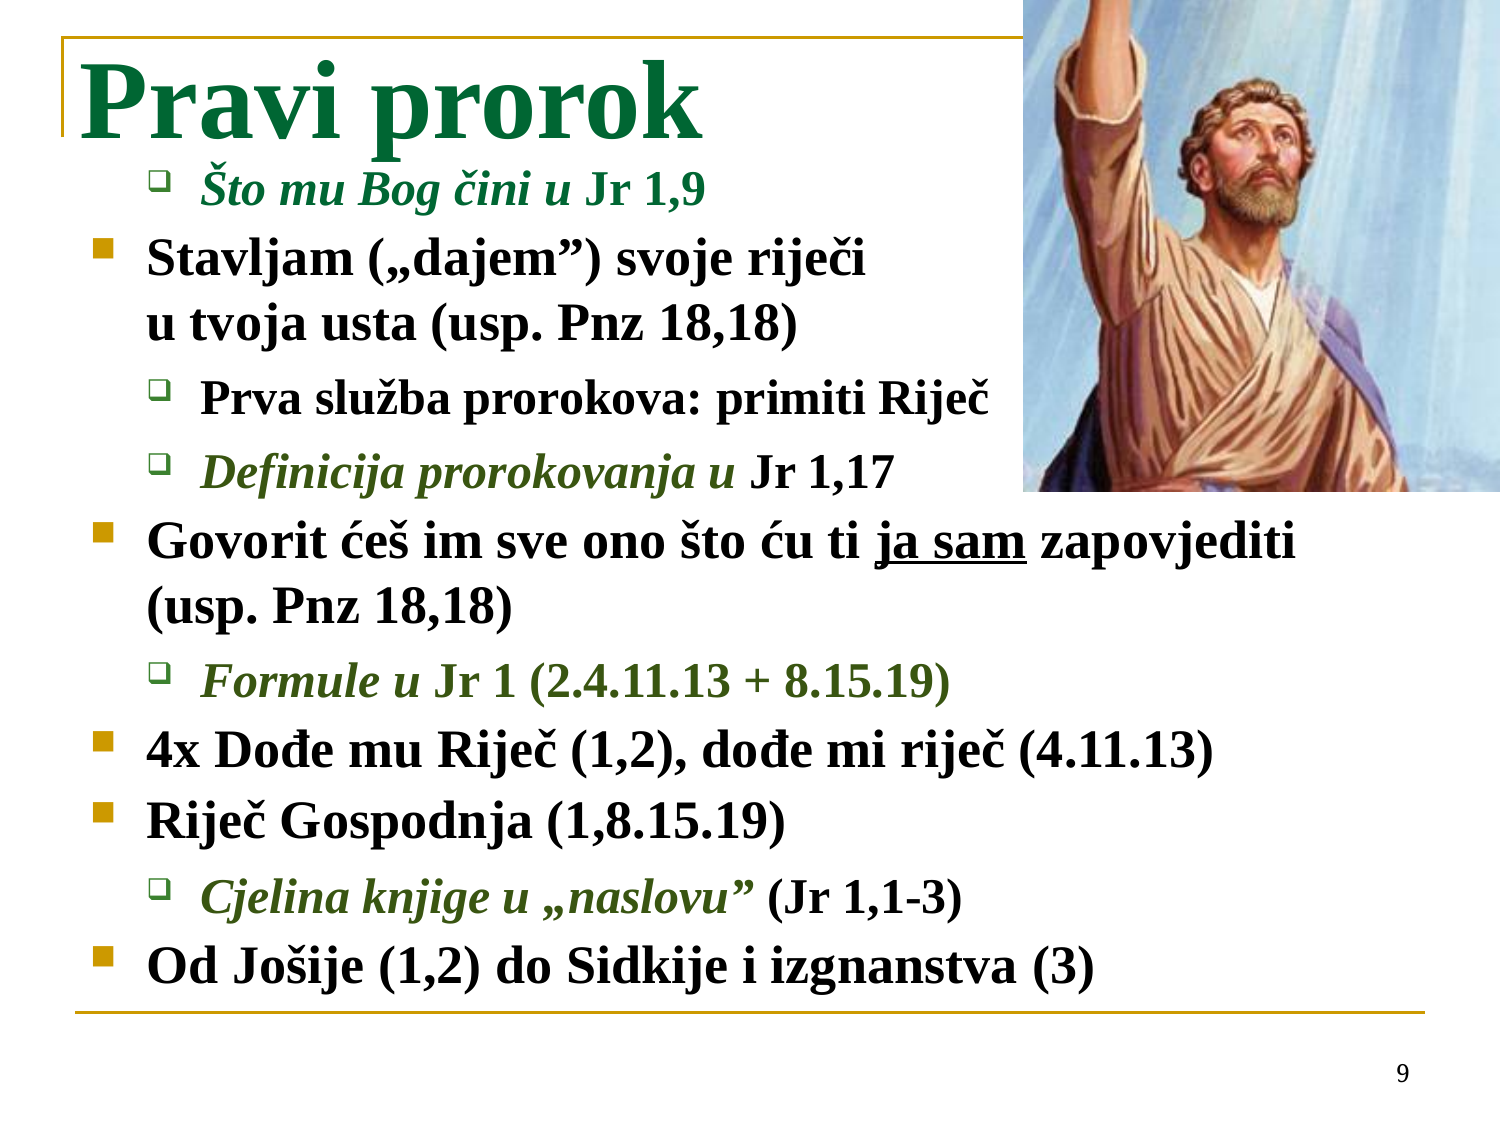

# Pravi prorok
Što mu Bog čini u Jr 1,9
Stavljam („dajem”) svoje riječi
u tvoja usta (usp. Pnz 18,18)
Prva služba prorokova: primiti Riječ
Definicija prorokovanja u Jr 1,17
Govorit ćeš im sve ono što ću ti ja sam zapovjediti (usp. Pnz 18,18)
Formule u Jr 1 (2.4.11.13 + 8.15.19)
4x Dođe mu Riječ (1,2), dođe mi riječ (4.11.13)
Riječ Gospodnja (1,8.15.19)
Cjelina knjige u „naslovu” (Jr 1,1-3)
Od Jošije (1,2) do Sidkije i izgnanstva (3)